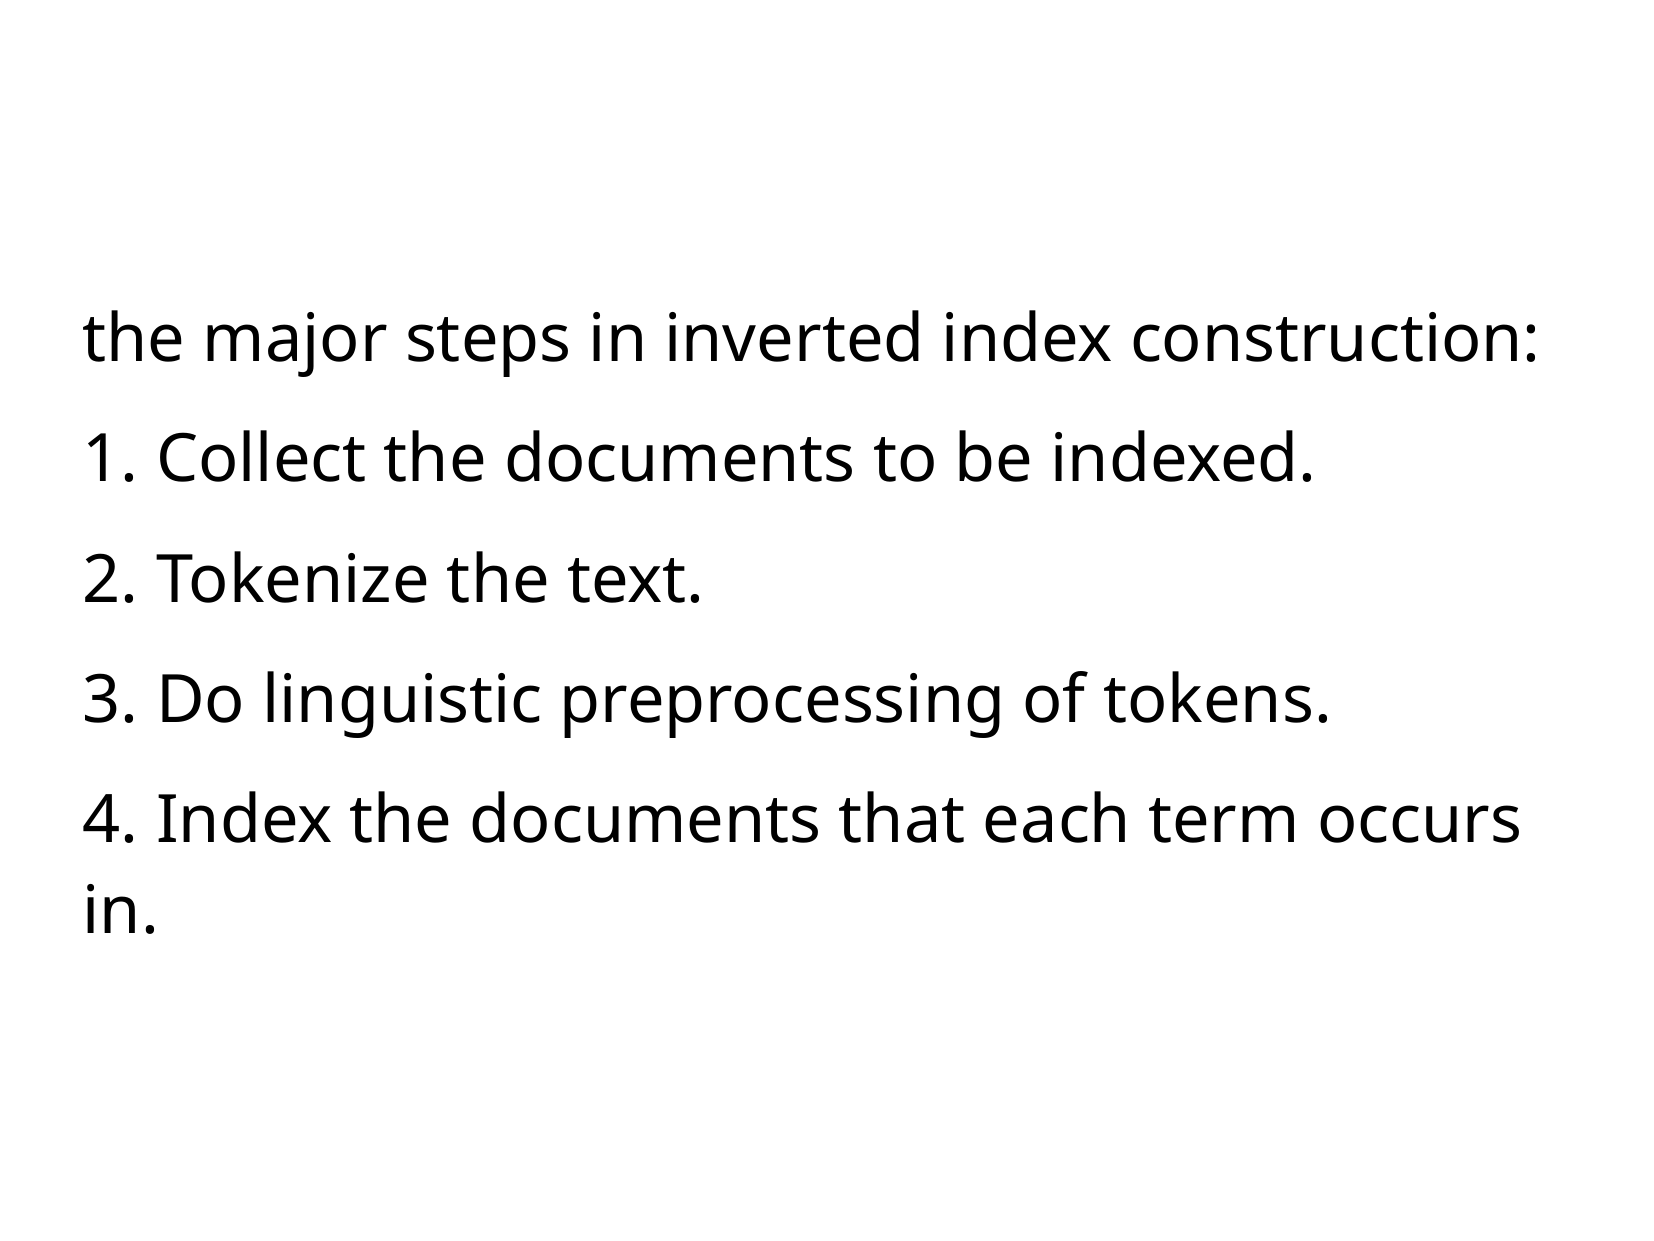

#
the major steps in inverted index construction:
1. Collect the documents to be indexed.
2. Tokenize the text.
3. Do linguistic preprocessing of tokens.
4. Index the documents that each term occurs in.